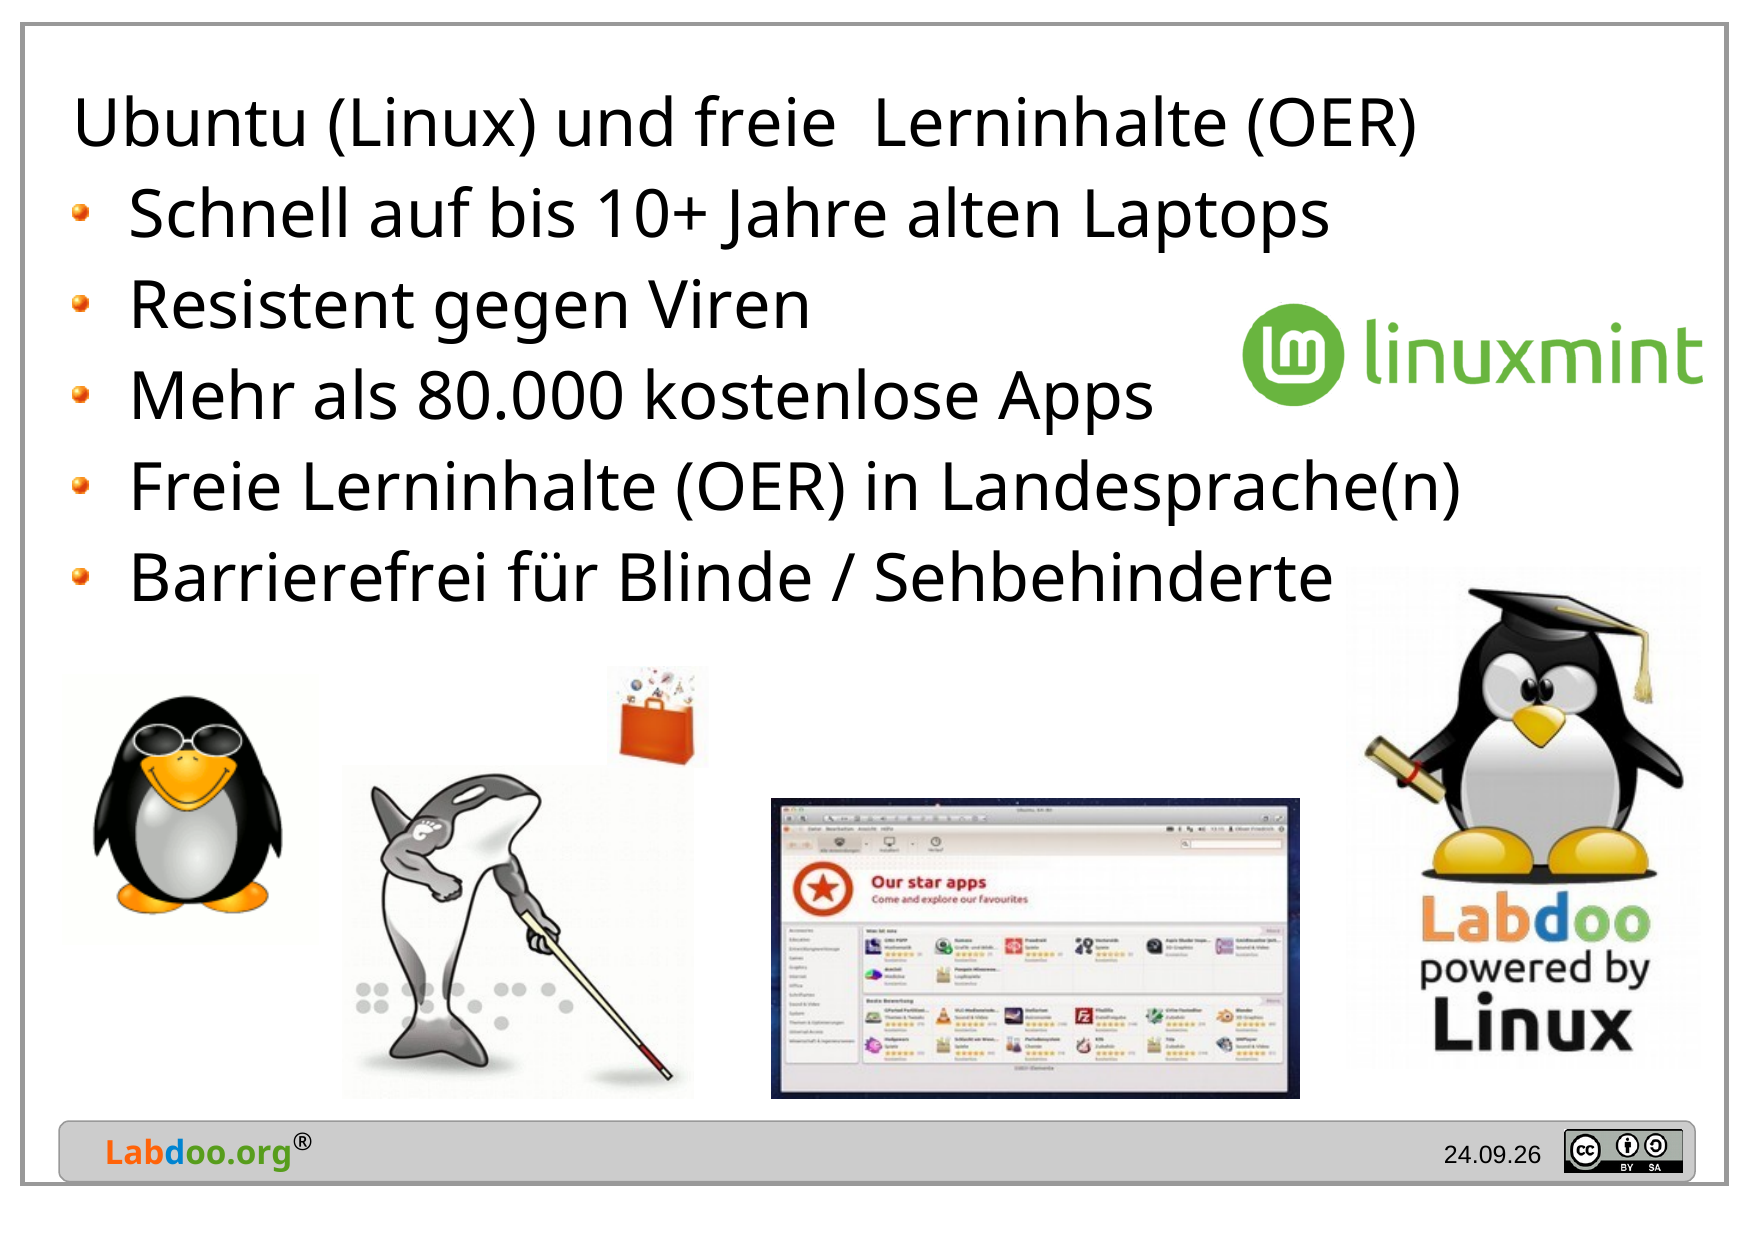

Ubuntu (Linux) und freie Lerninhalte (OER)
Schnell auf bis 10+ Jahre alten Laptops
Resistent gegen Viren
Mehr als 80.000 kostenlose Apps
Freie Lerninhalte (OER) in Landesprache(n)
Barrierefrei für Blinde / Sehbehinderte
Labdoo.org®